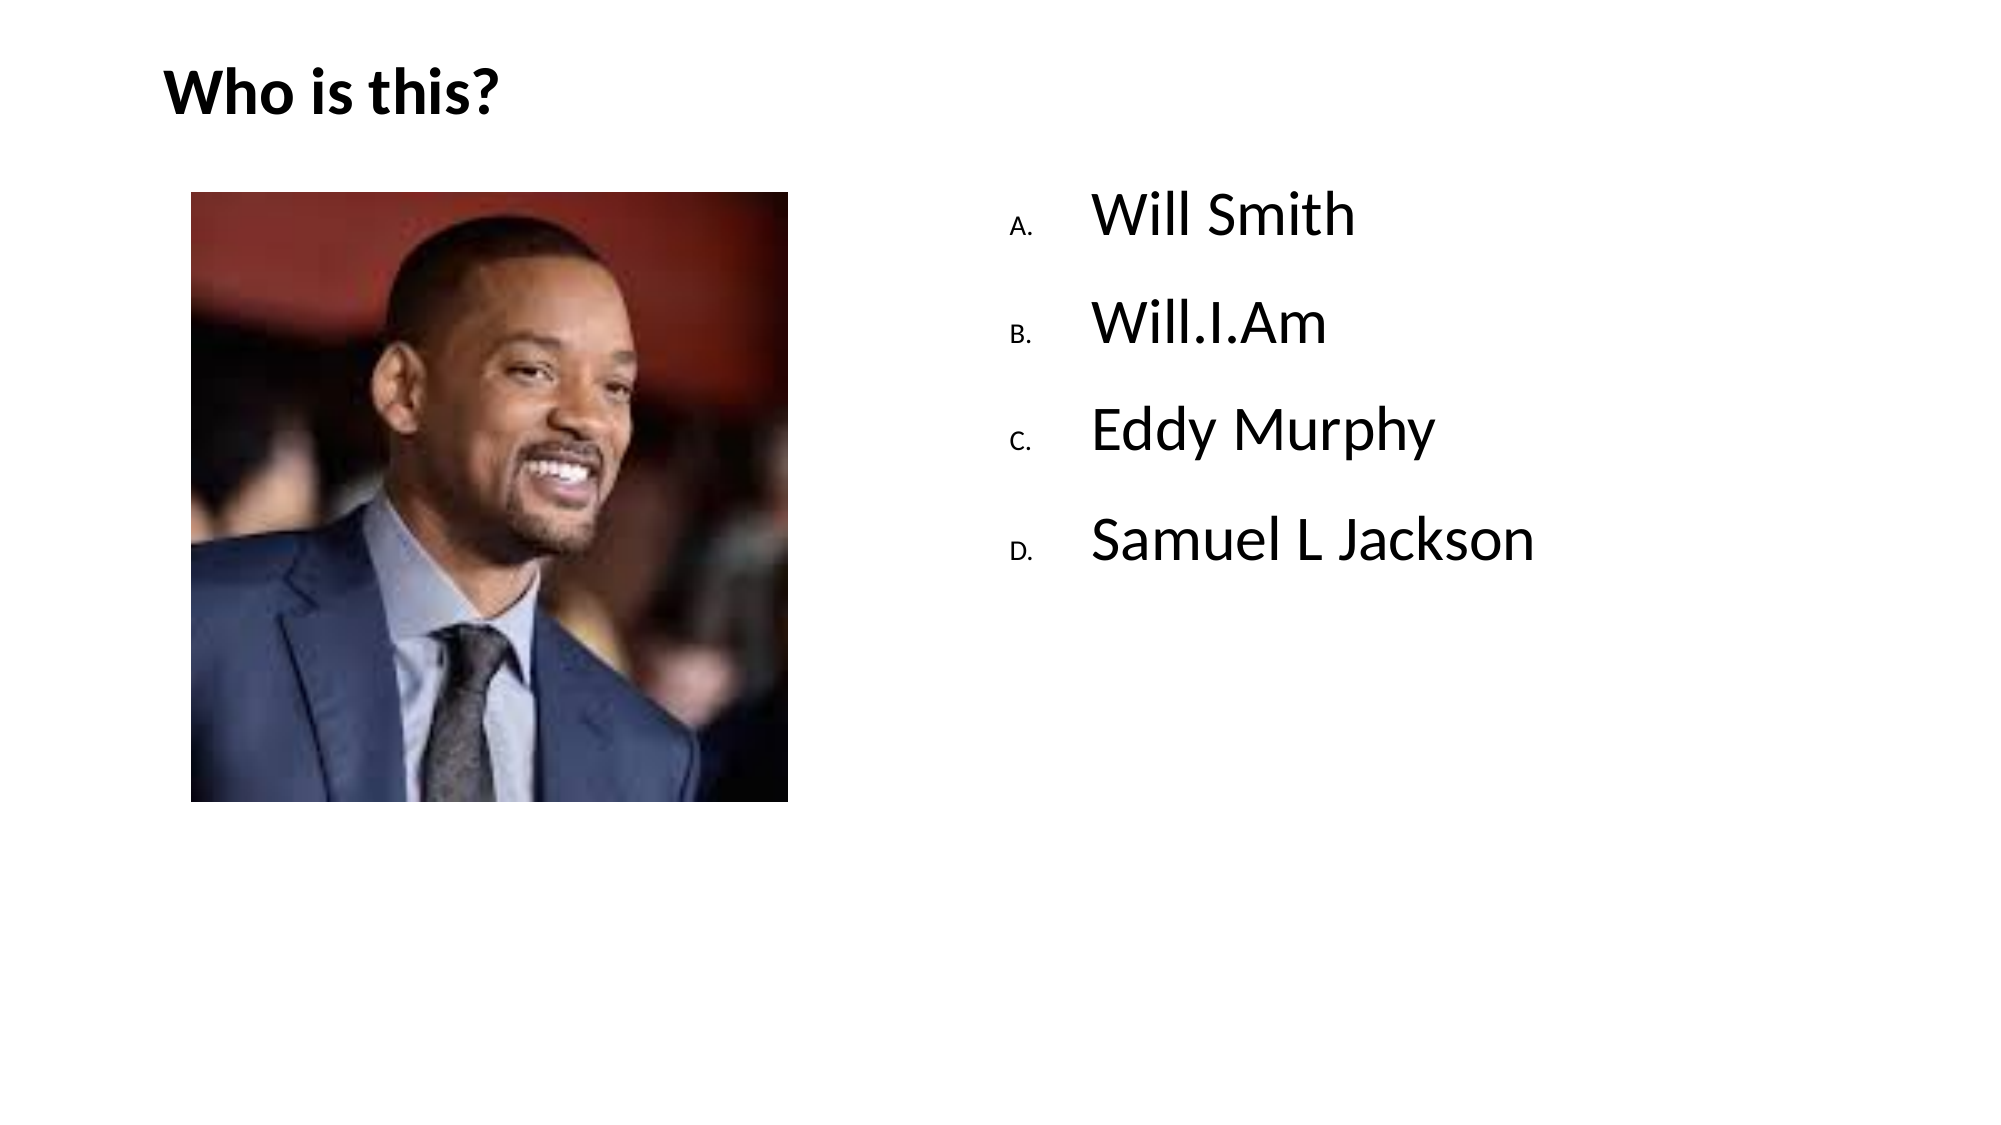

Who is this?
# Will Smith
Will.I.Am
Eddy Murphy
Samuel L Jackson